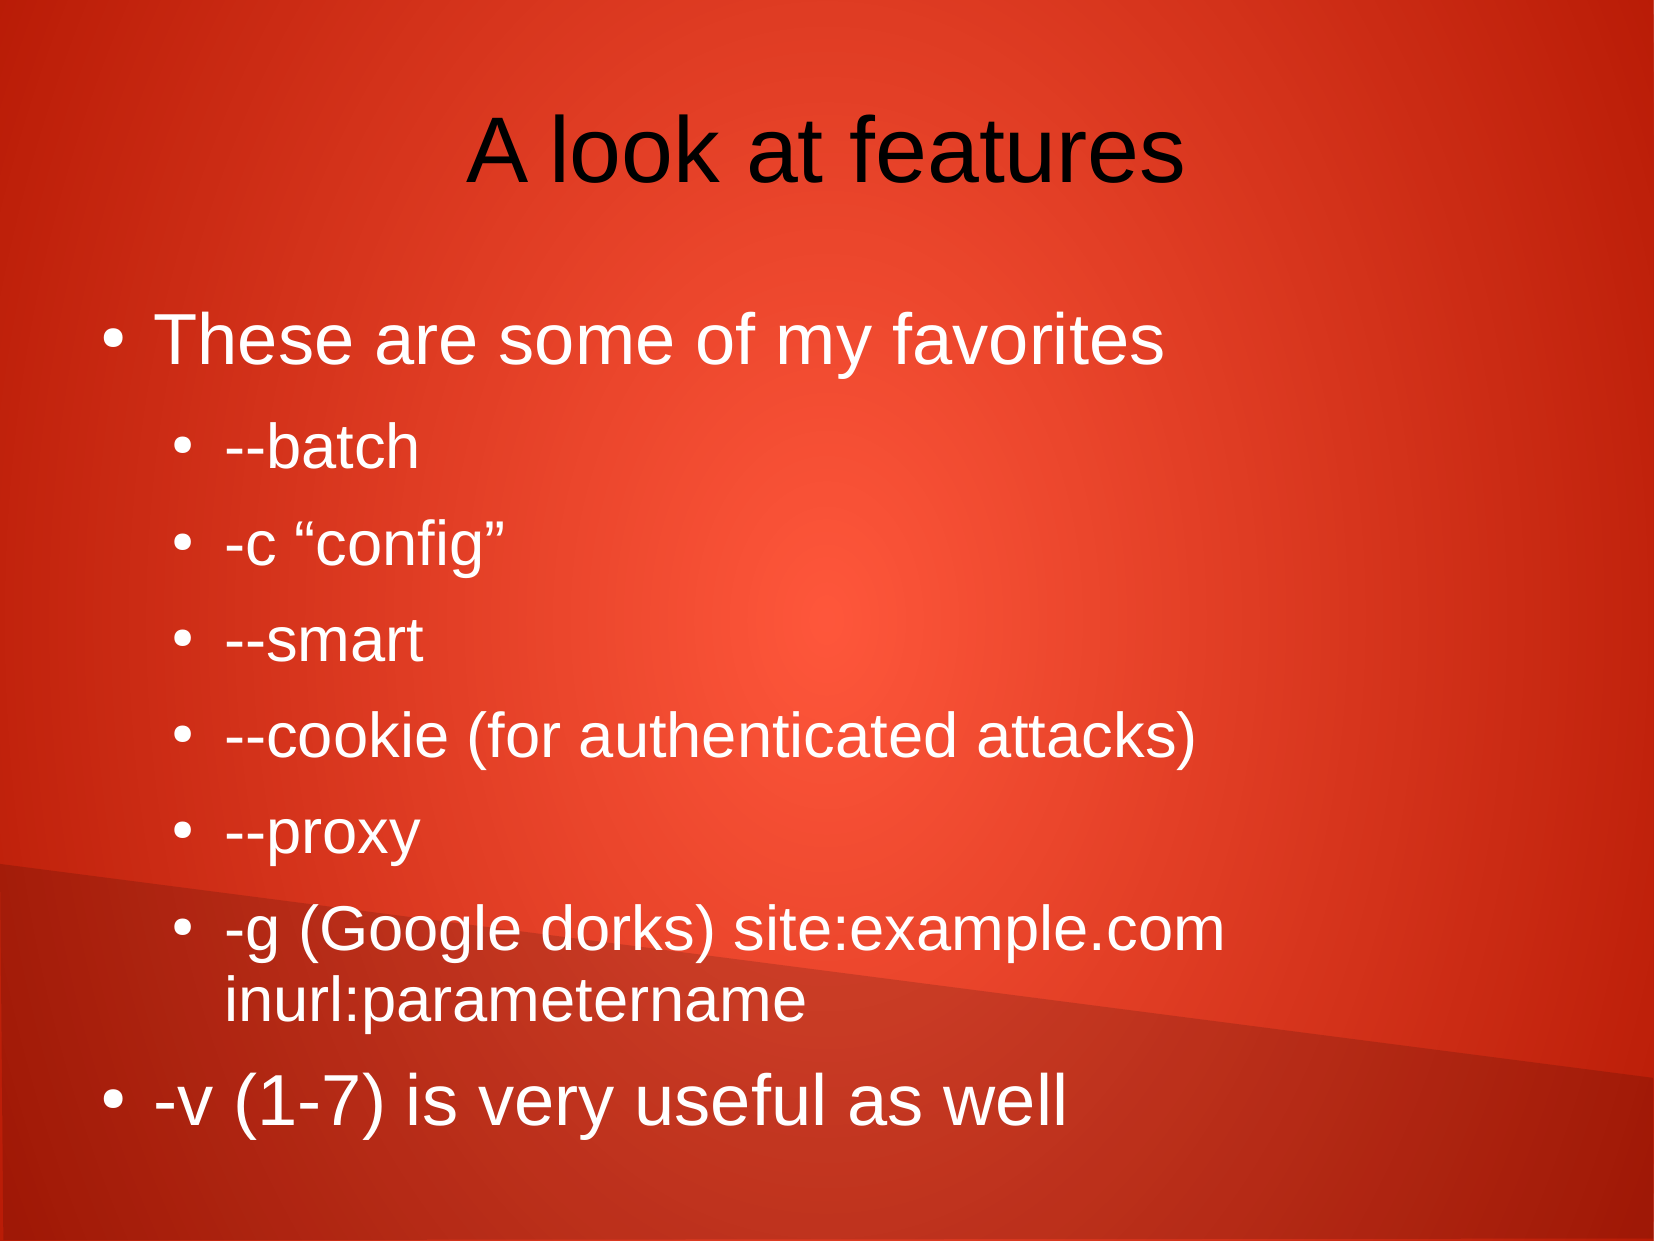

# A look at features
These are some of my favorites
--batch
-c “config”
--smart
--cookie (for authenticated attacks)
--proxy
-g (Google dorks) site:example.com inurl:parametername
-v (1-7) is very useful as well